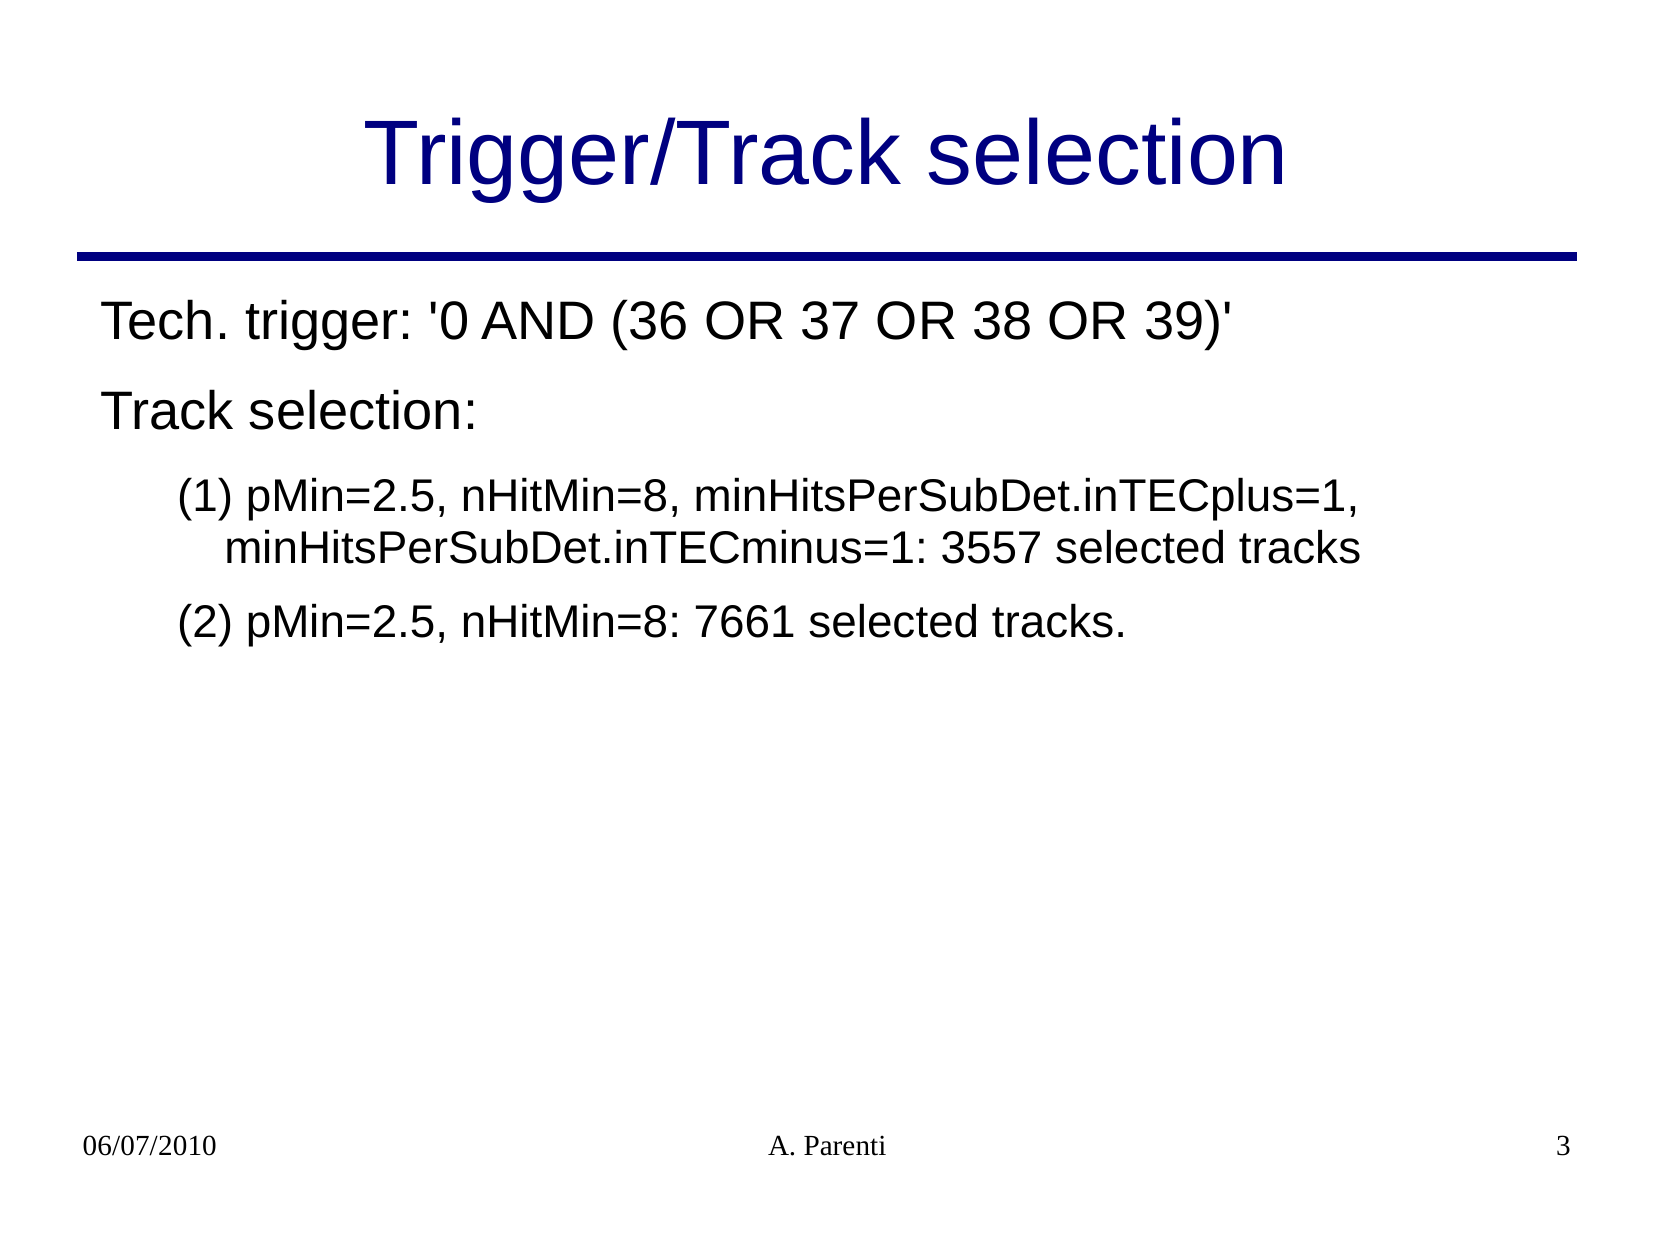

# Trigger/Track selection
Tech. trigger: '0 AND (36 OR 37 OR 38 OR 39)'
Track selection:
(1) pMin=2.5, nHitMin=8, minHitsPerSubDet.inTECplus=1, minHitsPerSubDet.inTECminus=1: 3557 selected tracks
(2) pMin=2.5, nHitMin=8: 7661 selected tracks.
3